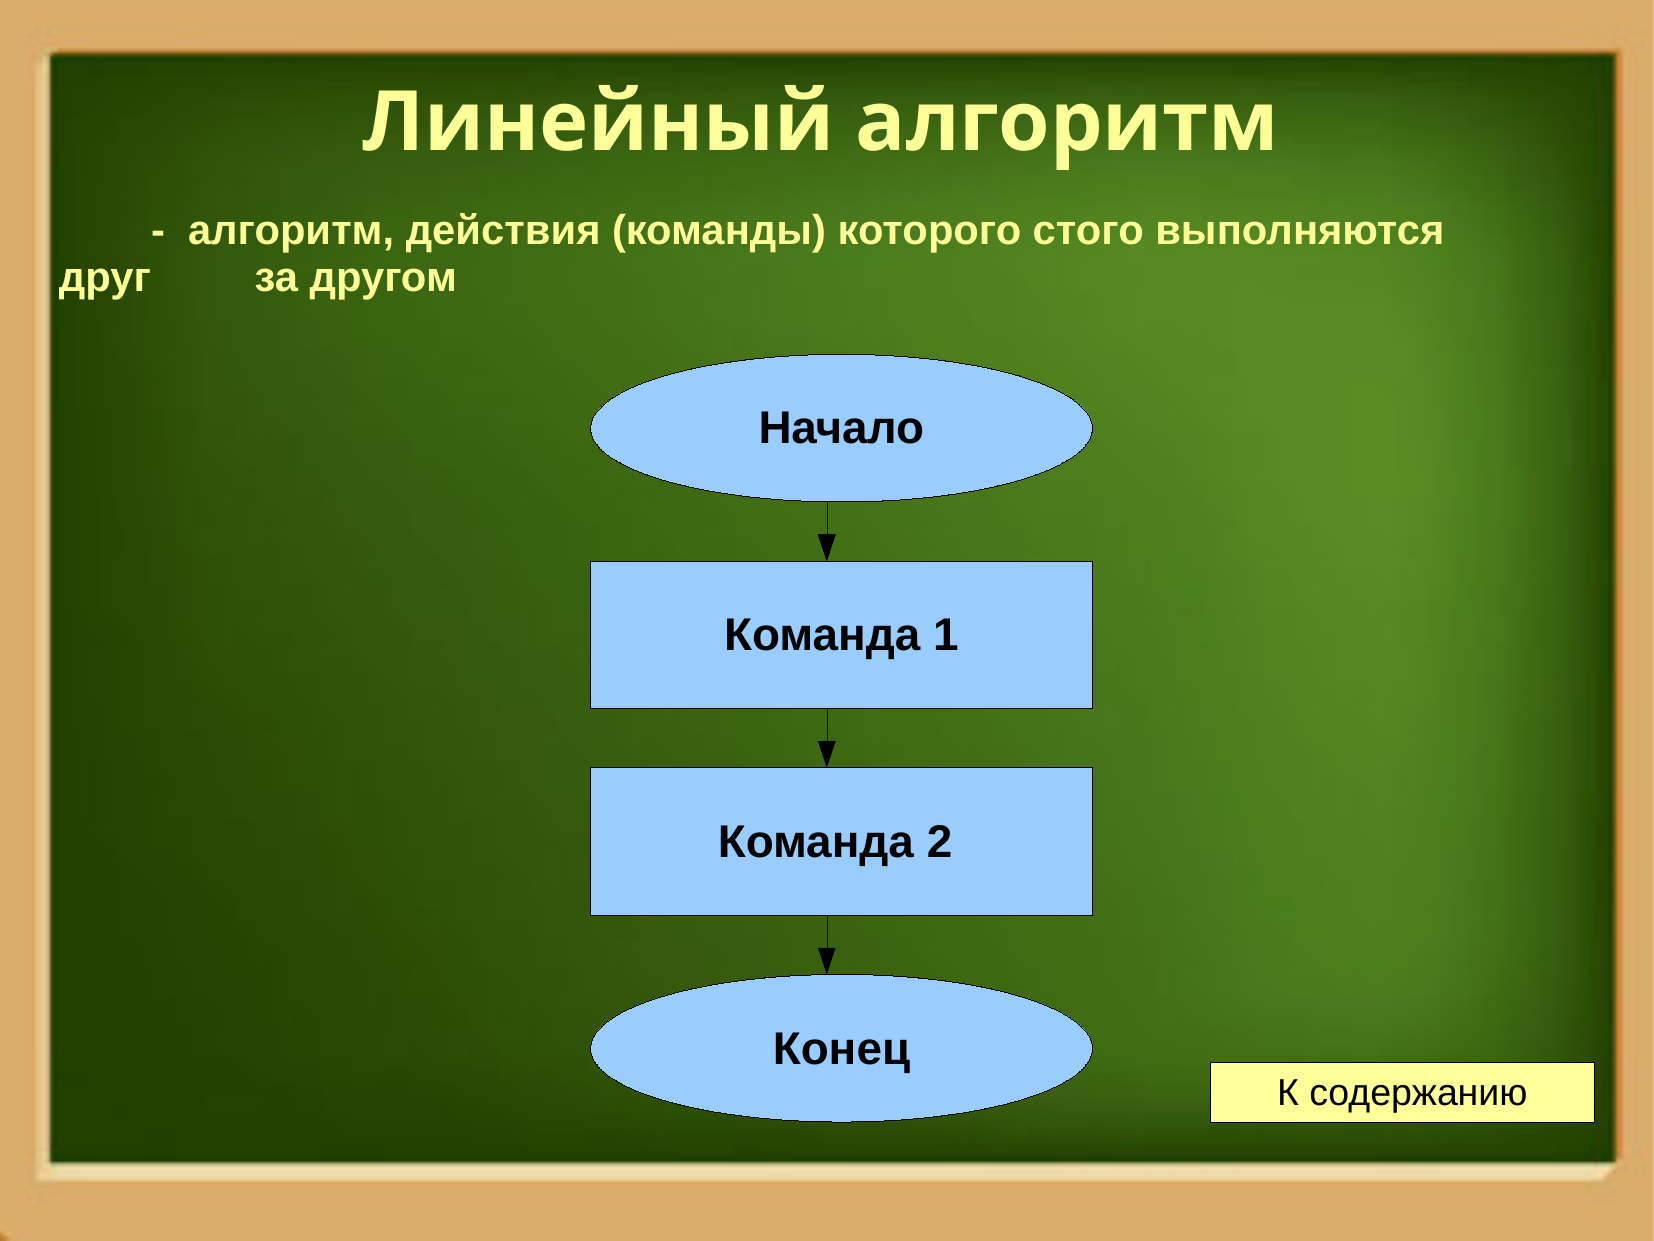

# Линейный алгоритм
 - алгоритм, действия (команды) которого стого выполняются друг за другом
Начало
Команда 1
Команда 2
Конец
К содержанию